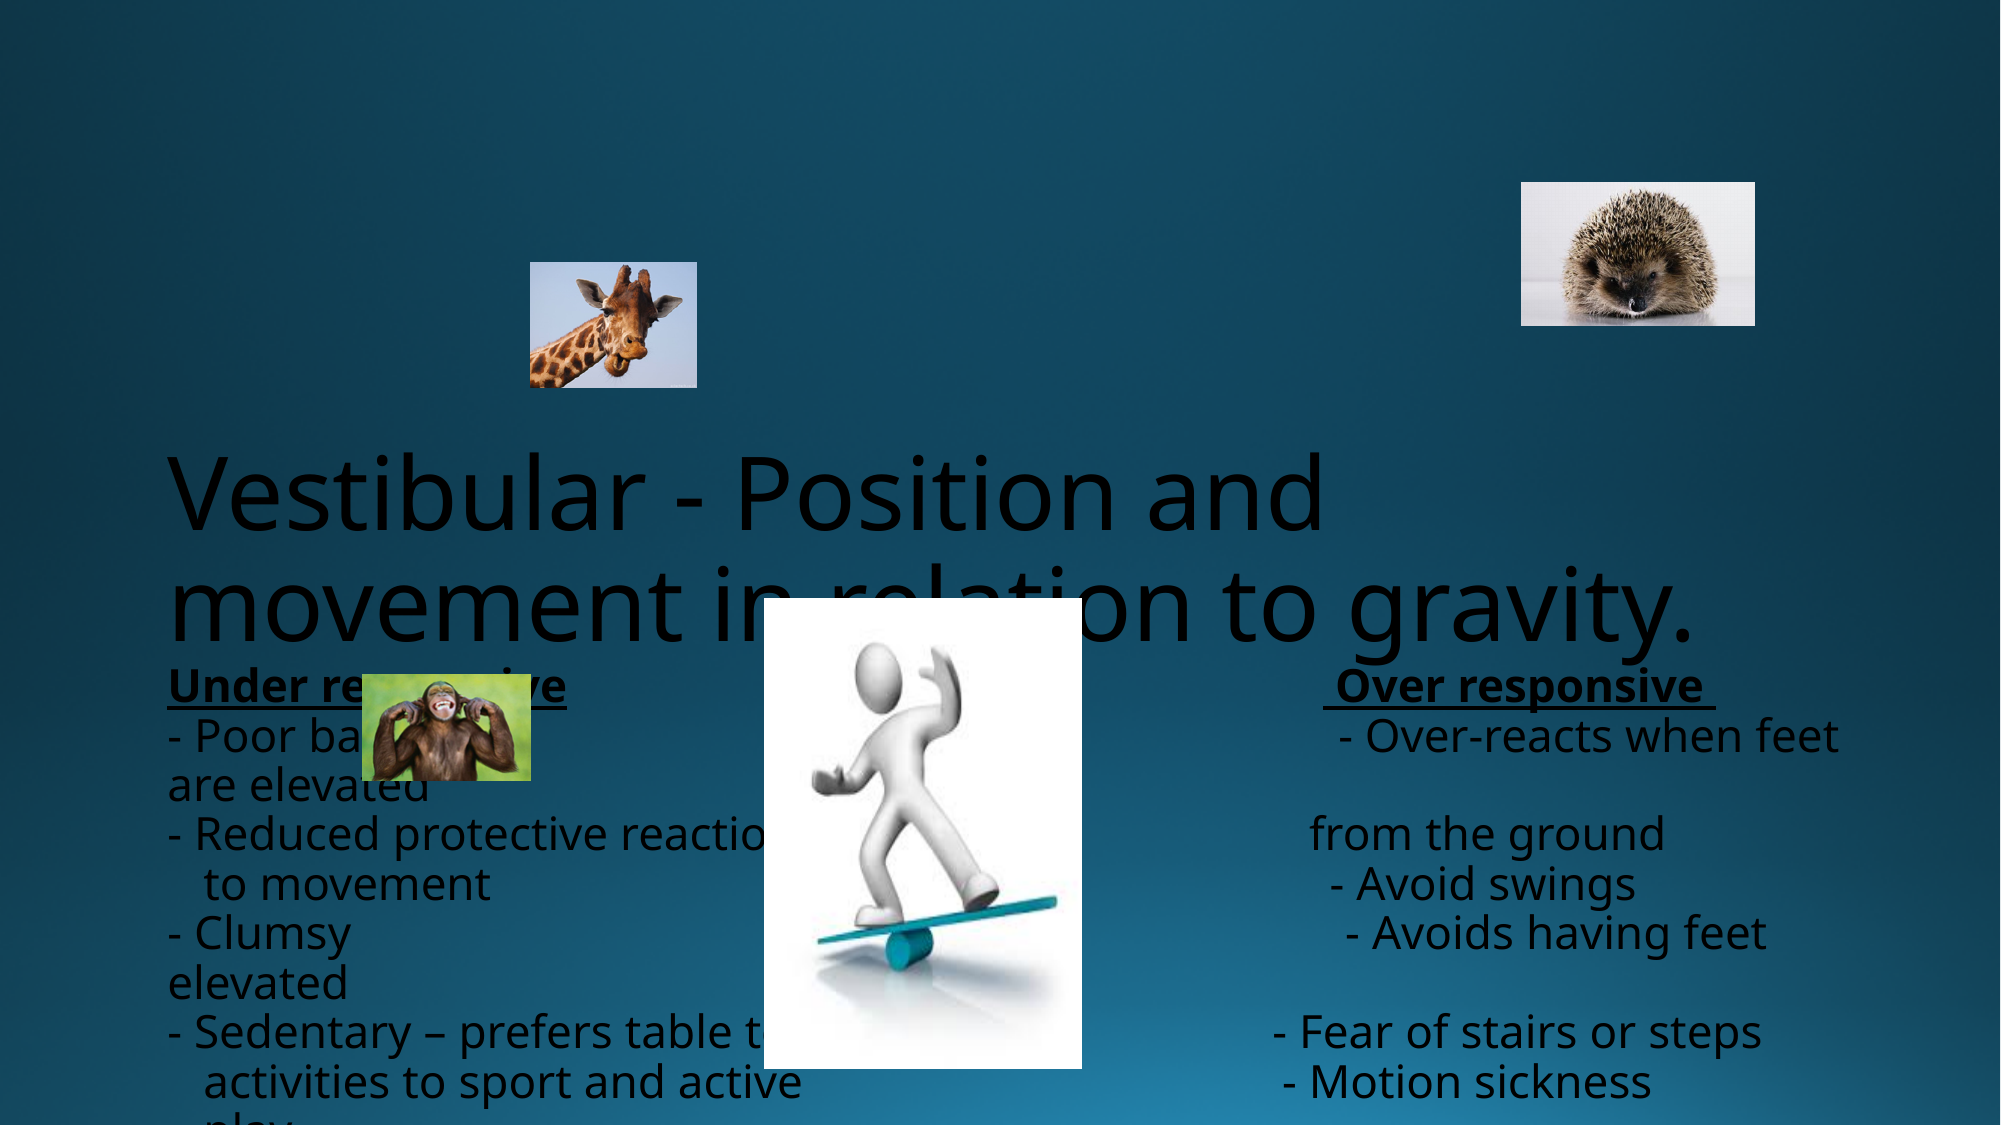

# Vestibular - Position and movement in relation to gravity. Under responsive Over responsive - Poor balance - Over-reacts when feet are elevated - Reduced protective reactions from the ground to movement - Avoid swings - Clumsy - Avoids having feet elevated - Sedentary – prefers table top - Fear of stairs or steps activities to sport and active - Motion sickness play Seeker - Bounces up and down - Constantly moving - Can’t sit still at desk/on carpet - Spins around - Rocking